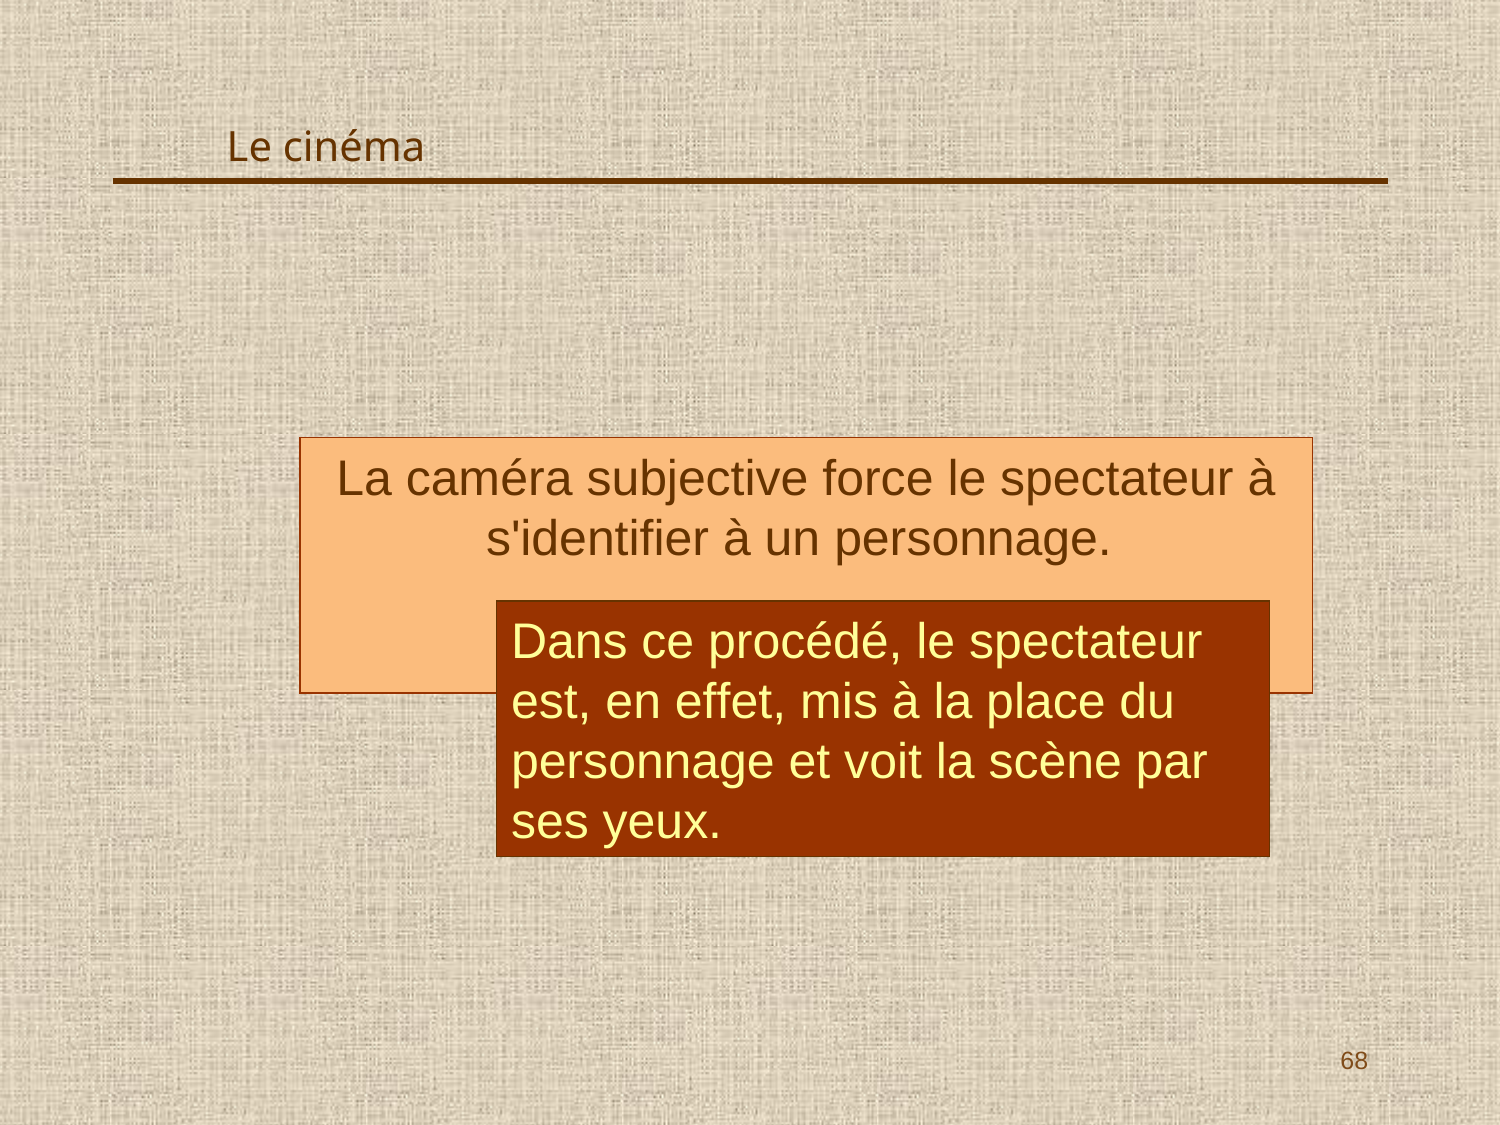

Le cinéma
La caméra subjective force le spectateur à s'identifier à un personnage.
V/ F
Dans ce procédé, le spectateur est, en effet, mis à la place du personnage et voit la scène par ses yeux.
68